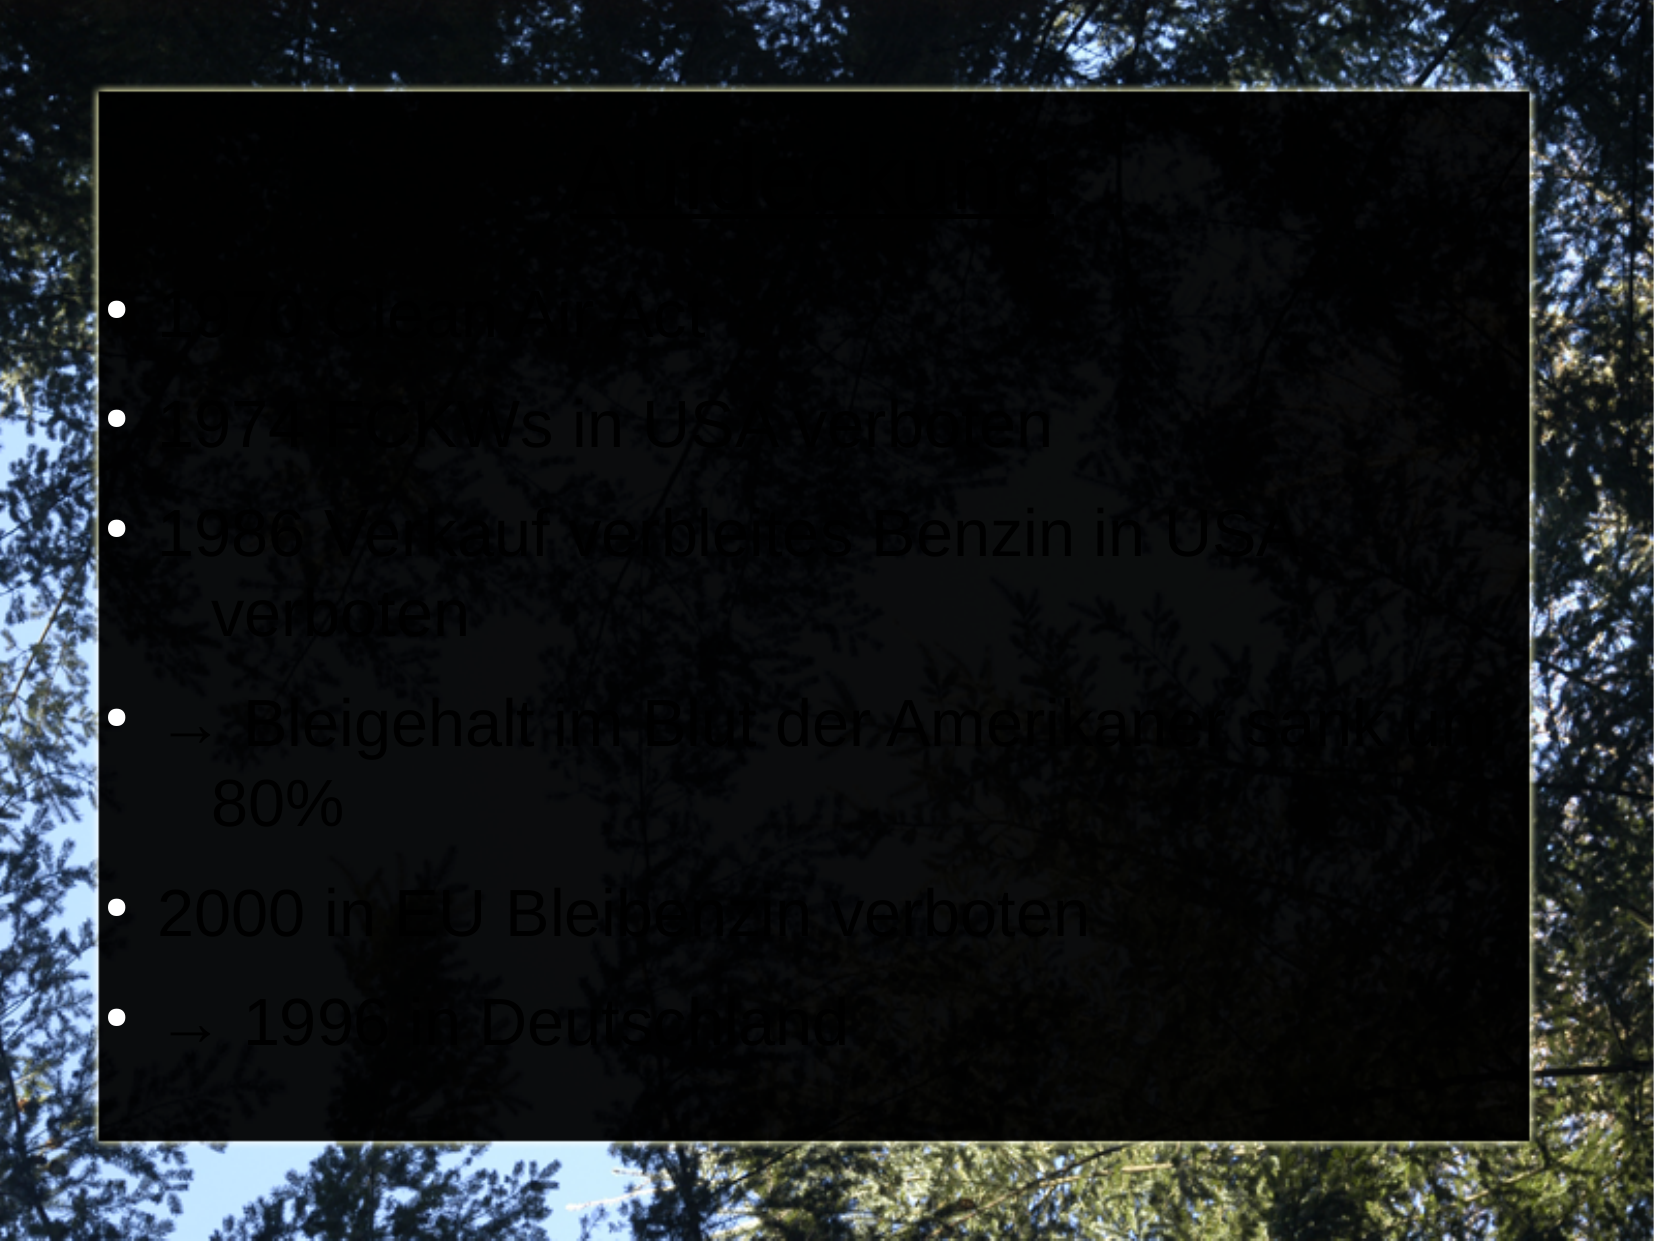

# Aufdeckung
1970 Clean Air Act
1974 FCKWs in USA verboten
1986 Verkauf verbleites Benzin in USA verboten
→ Bleigehalt im Blut der Amerikaner sank um 80%
2000 in EU Bleibenzin verboten
→ 1996 in Deutschland